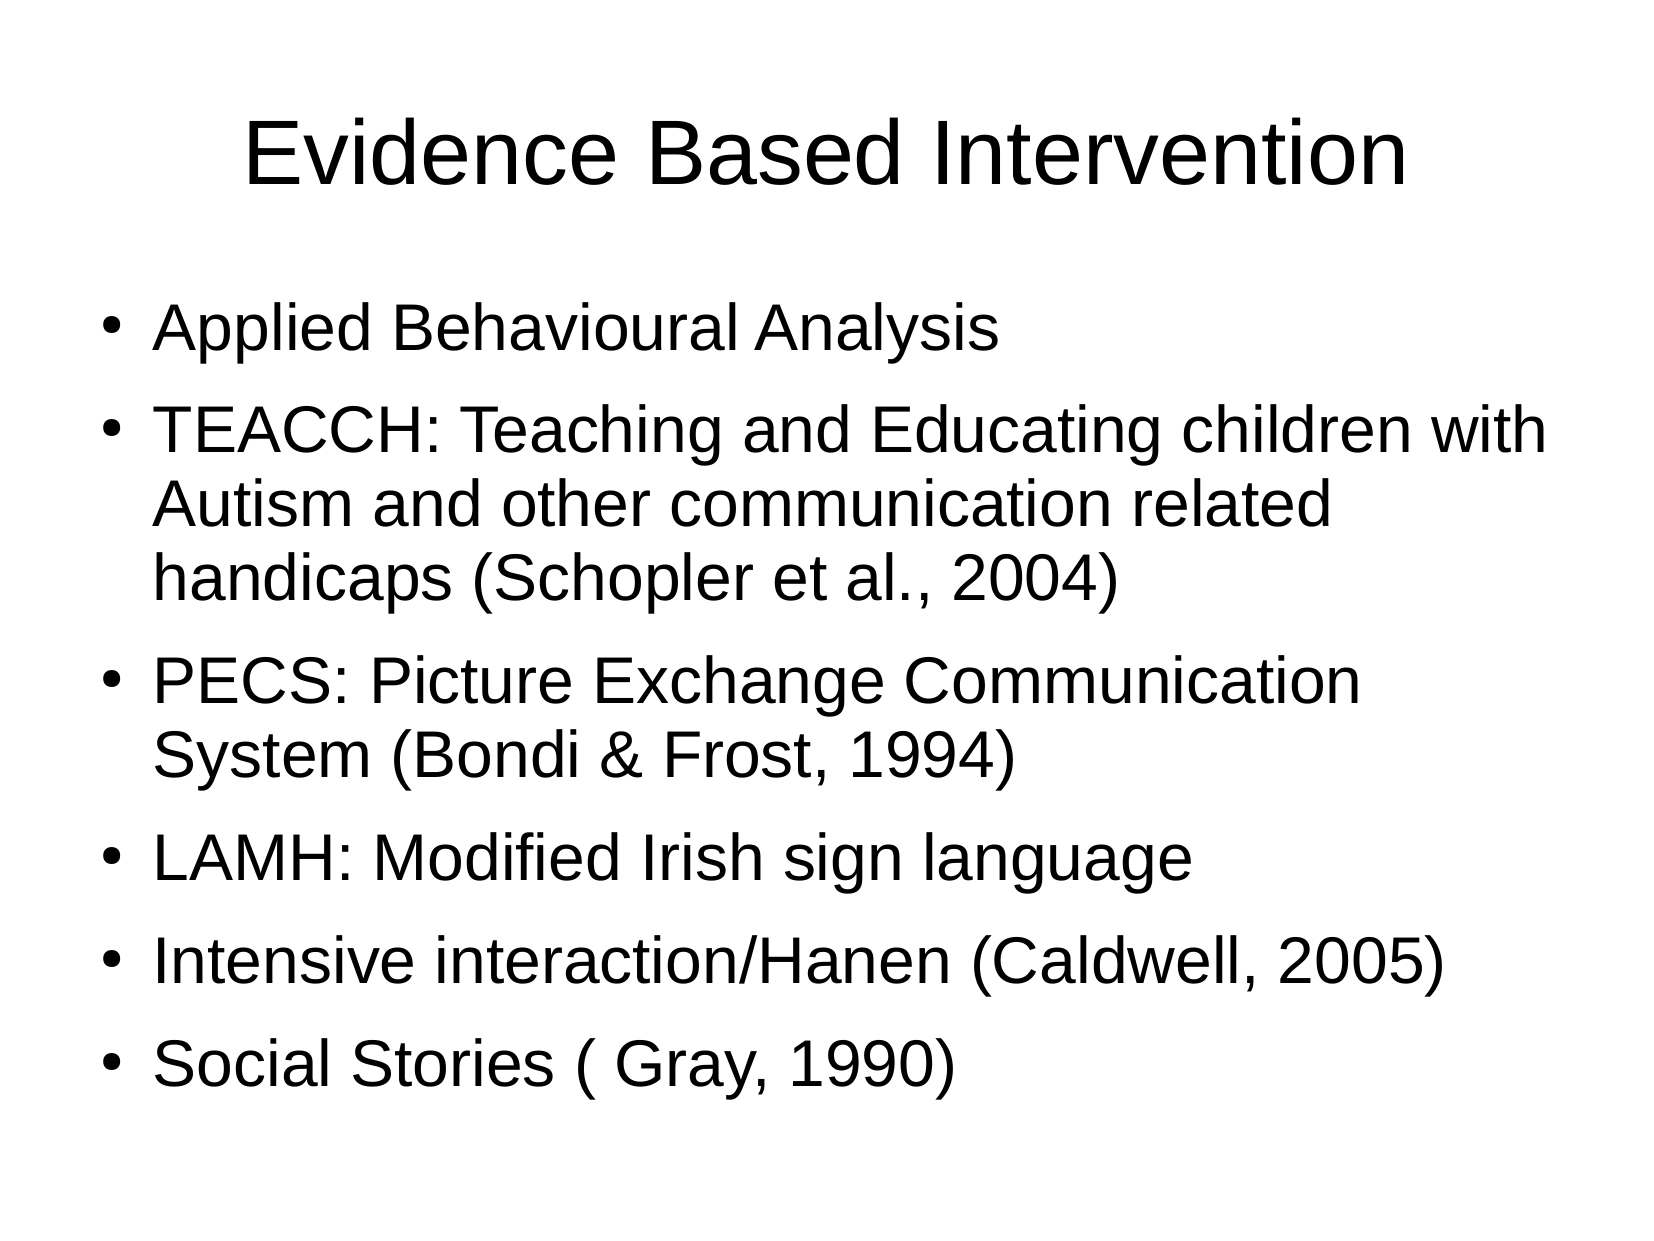

# Evidence Based Intervention
Applied Behavioural Analysis
TEACCH: Teaching and Educating children with Autism and other communication related handicaps (Schopler et al., 2004)
PECS: Picture Exchange Communication System (Bondi & Frost, 1994)
LAMH: Modified Irish sign language
Intensive interaction/Hanen (Caldwell, 2005)
Social Stories ( Gray, 1990)